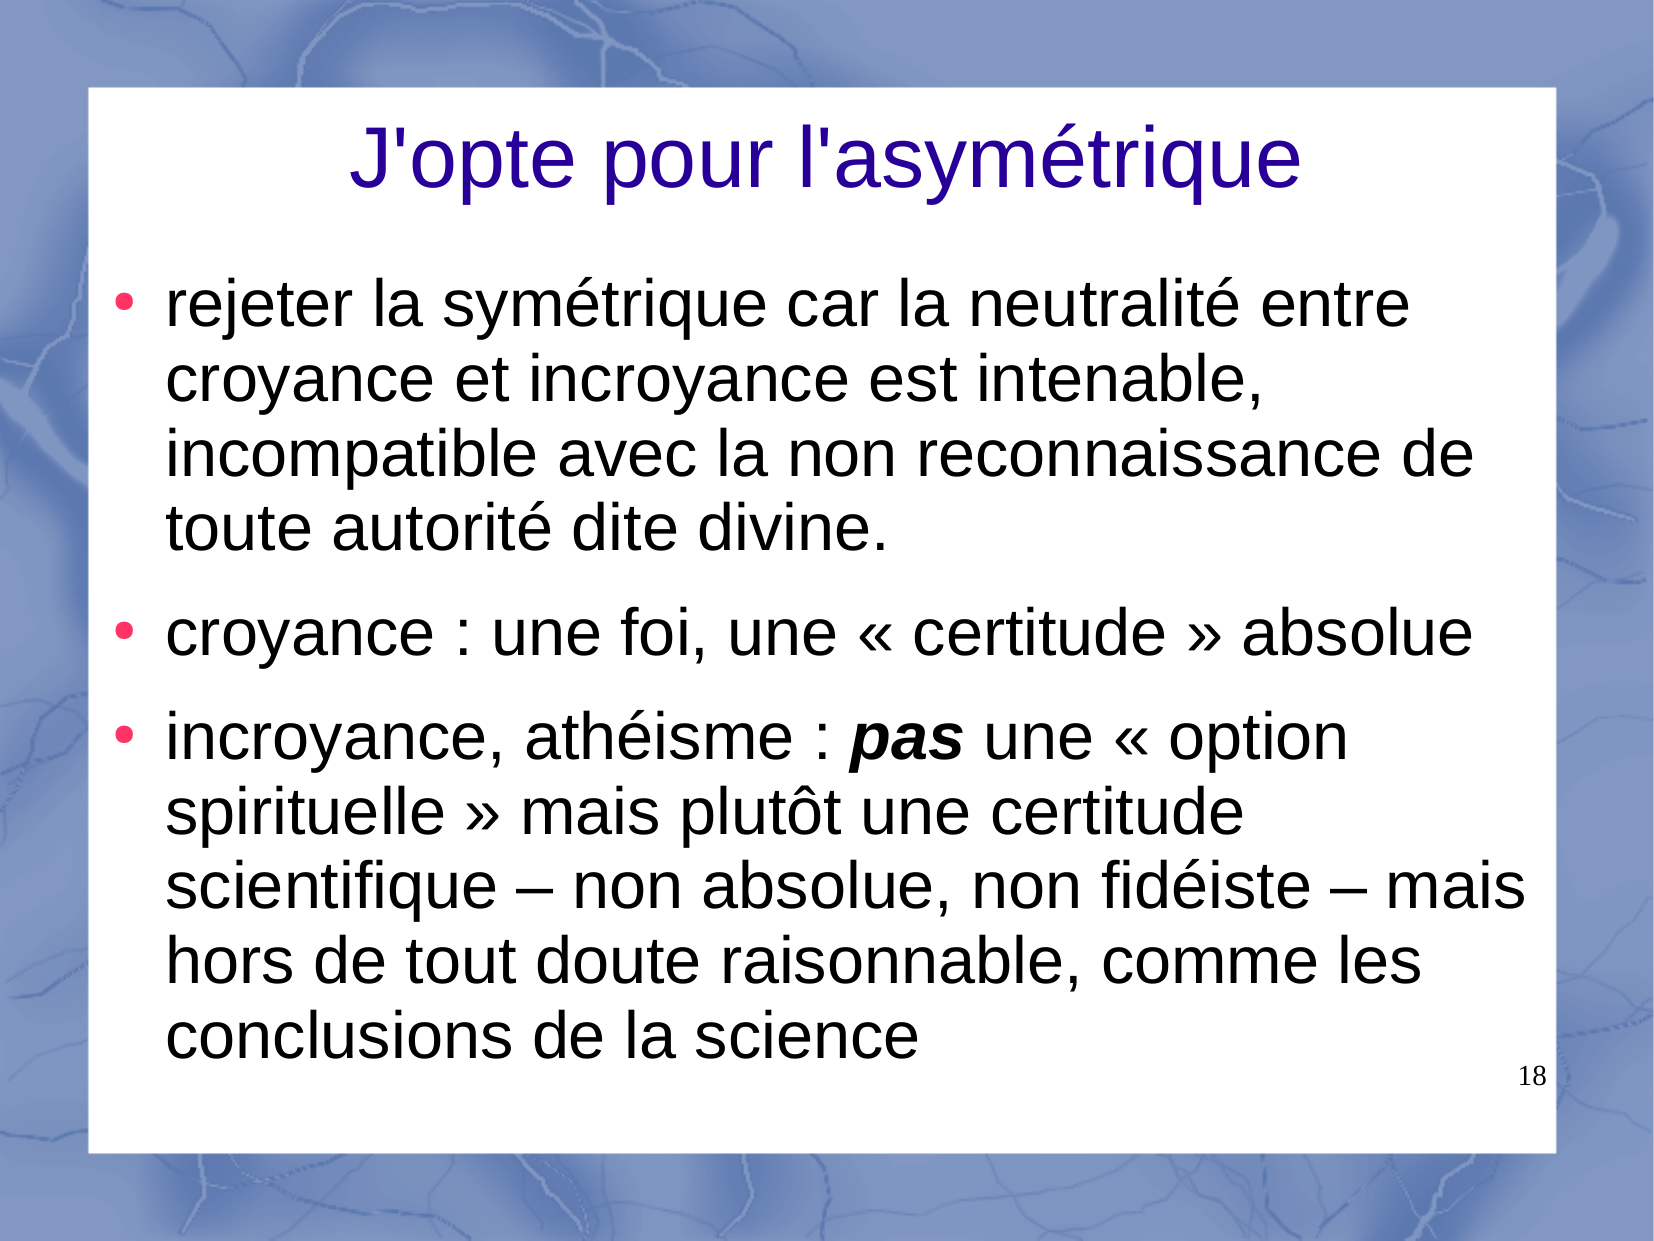

# J'opte pour l'asymétrique
rejeter la symétrique car la neutralité entre croyance et incroyance est intenable, incompatible avec la non reconnaissance de toute autorité dite divine.
croyance : une foi, une « certitude » absolue
incroyance, athéisme : pas une « option spirituelle » mais plutôt une certitude scientifique – non absolue, non fidéiste – mais hors de tout doute raisonnable, comme les conclusions de la science
18